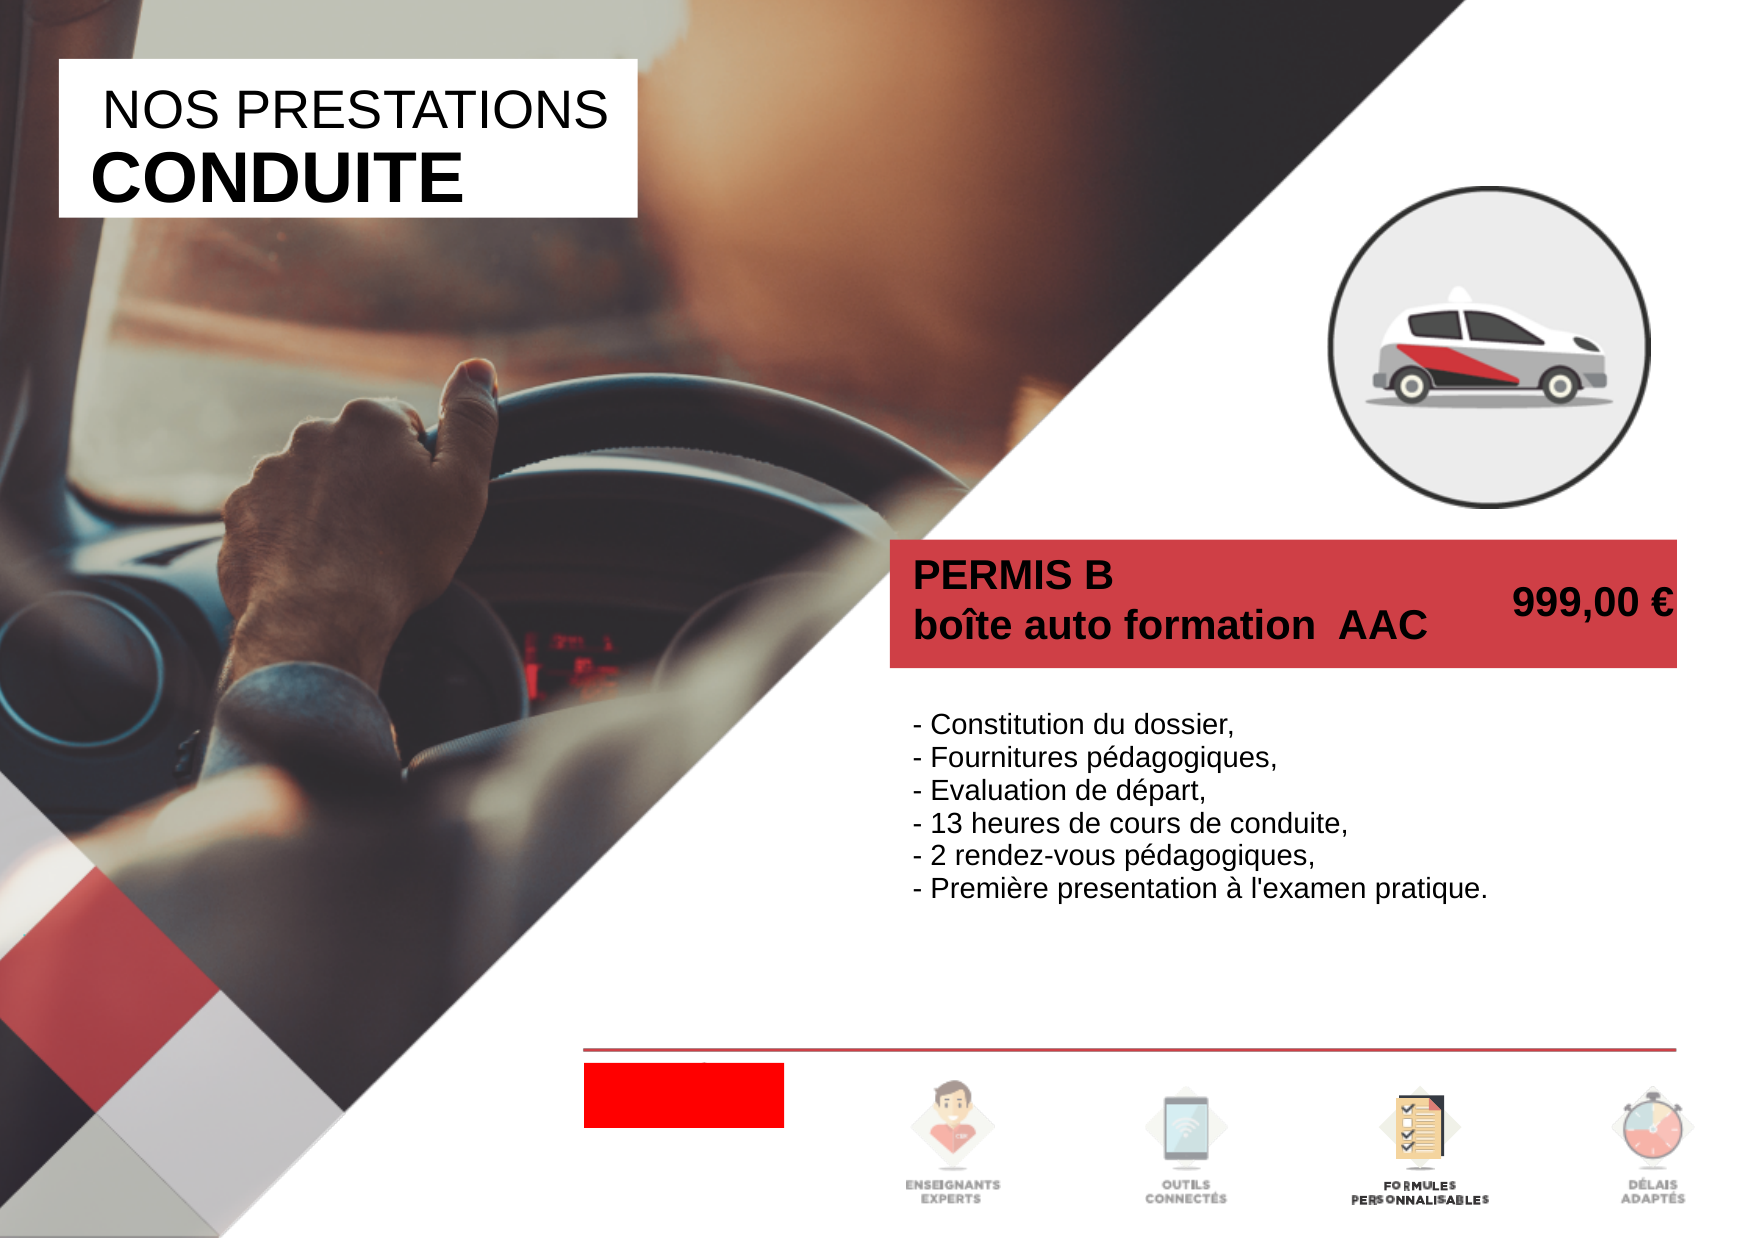

NOS PRESTATIONS
CONDUITE
PERMIS B
boîte auto formation AAC
999,00 €
- Constitution du dossier,
- Fournitures pédagogiques,
- Evaluation de départ,
- 13 heures de cours de conduite,
- 2 rendez-vous pédagogiques,
- Première presentation à l'examen pratique.